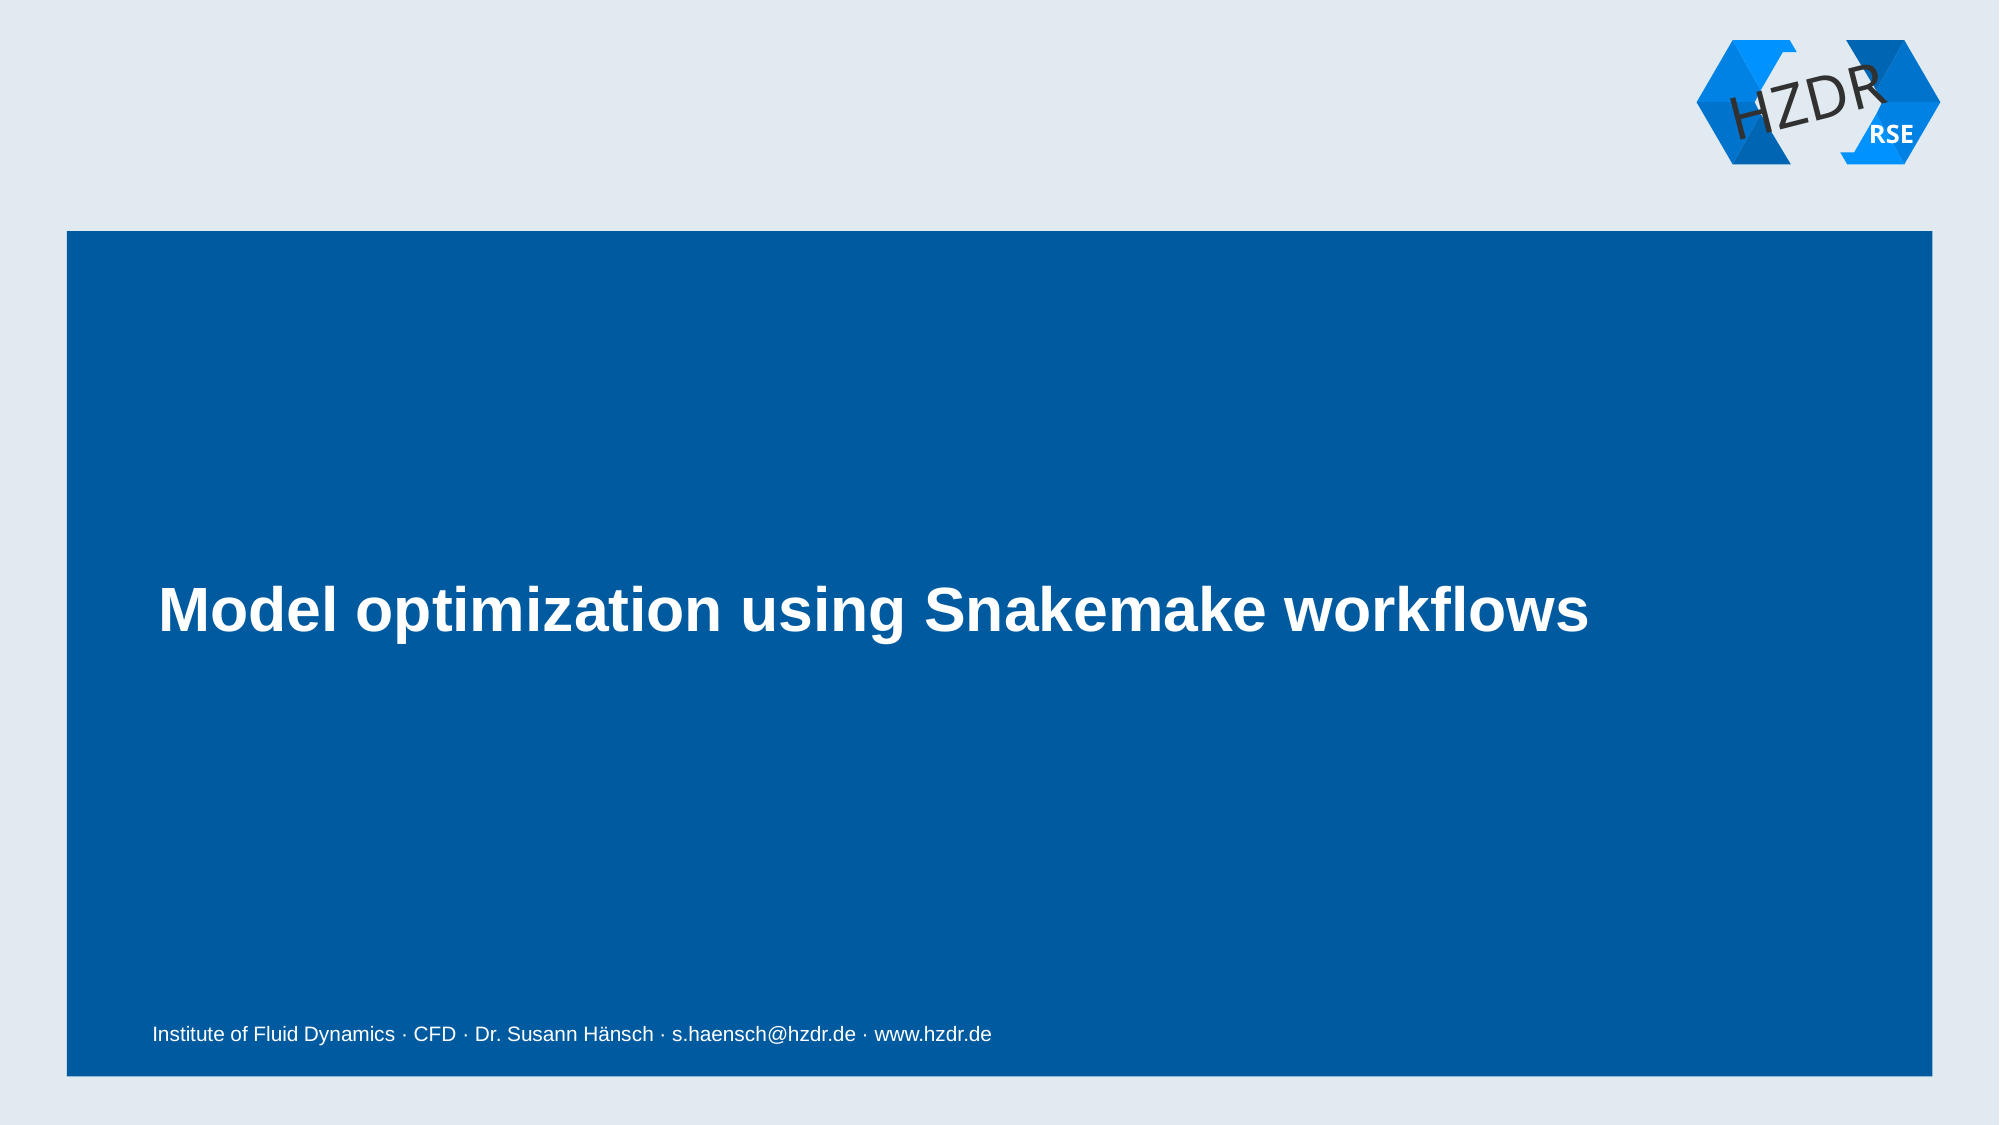

# Model optimization using Snakemake workflows
Institute of Fluid Dynamics · CFD · Dr. Susann Hänsch · s.haensch@hzdr.de · www.hzdr.de